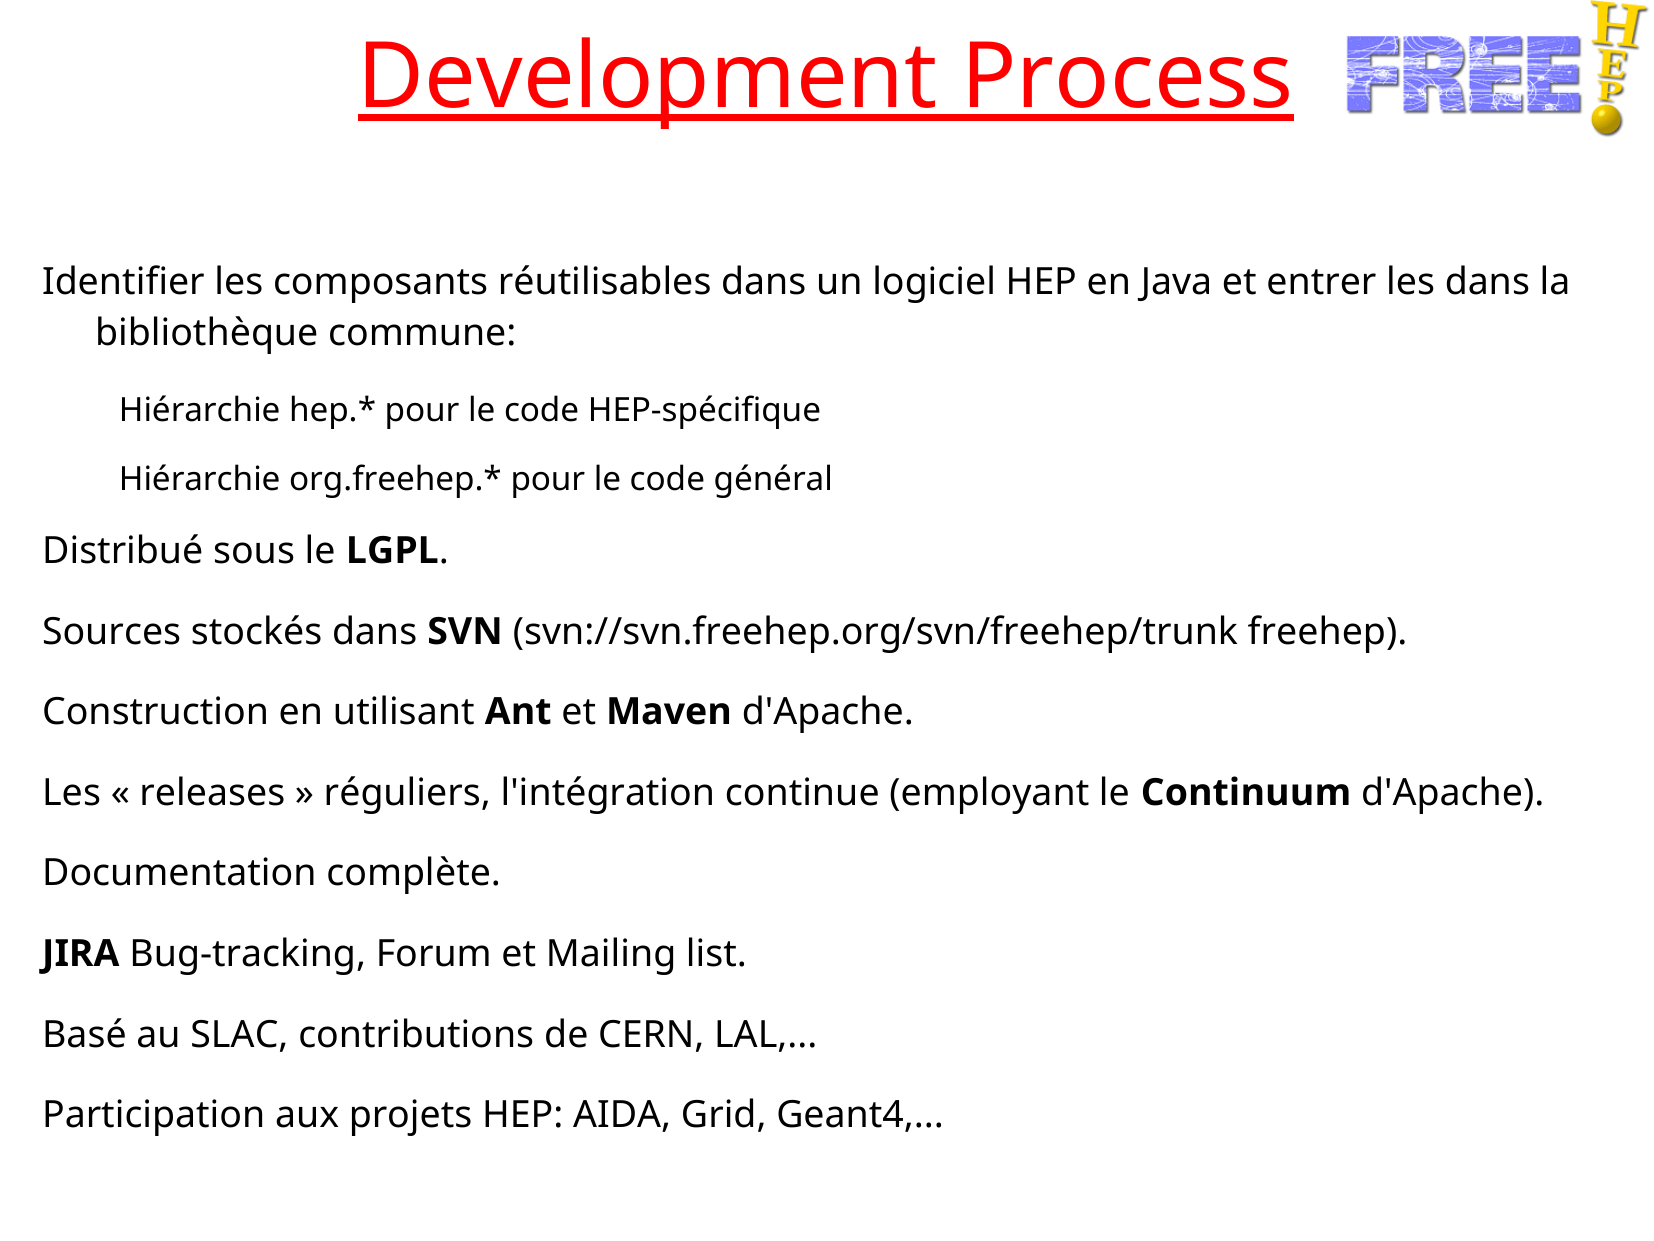

# Development Process
Identifier les composants réutilisables dans un logiciel HEP en Java et entrer les dans la bibliothèque commune:
Hiérarchie hep.* pour le code HEP-spécifique
Hiérarchie org.freehep.* pour le code général
Distribué sous le LGPL.
Sources stockés dans SVN (svn://svn.freehep.org/svn/freehep/trunk freehep).
Construction en utilisant Ant et Maven d'Apache.
Les « releases » réguliers, l'intégration continue (employant le Continuum d'Apache).
Documentation complète.
JIRA Bug-tracking, Forum et Mailing list.
Basé au SLAC, contributions de CERN, LAL,...
Participation aux projets HEP: AIDA, Grid, Geant4,...